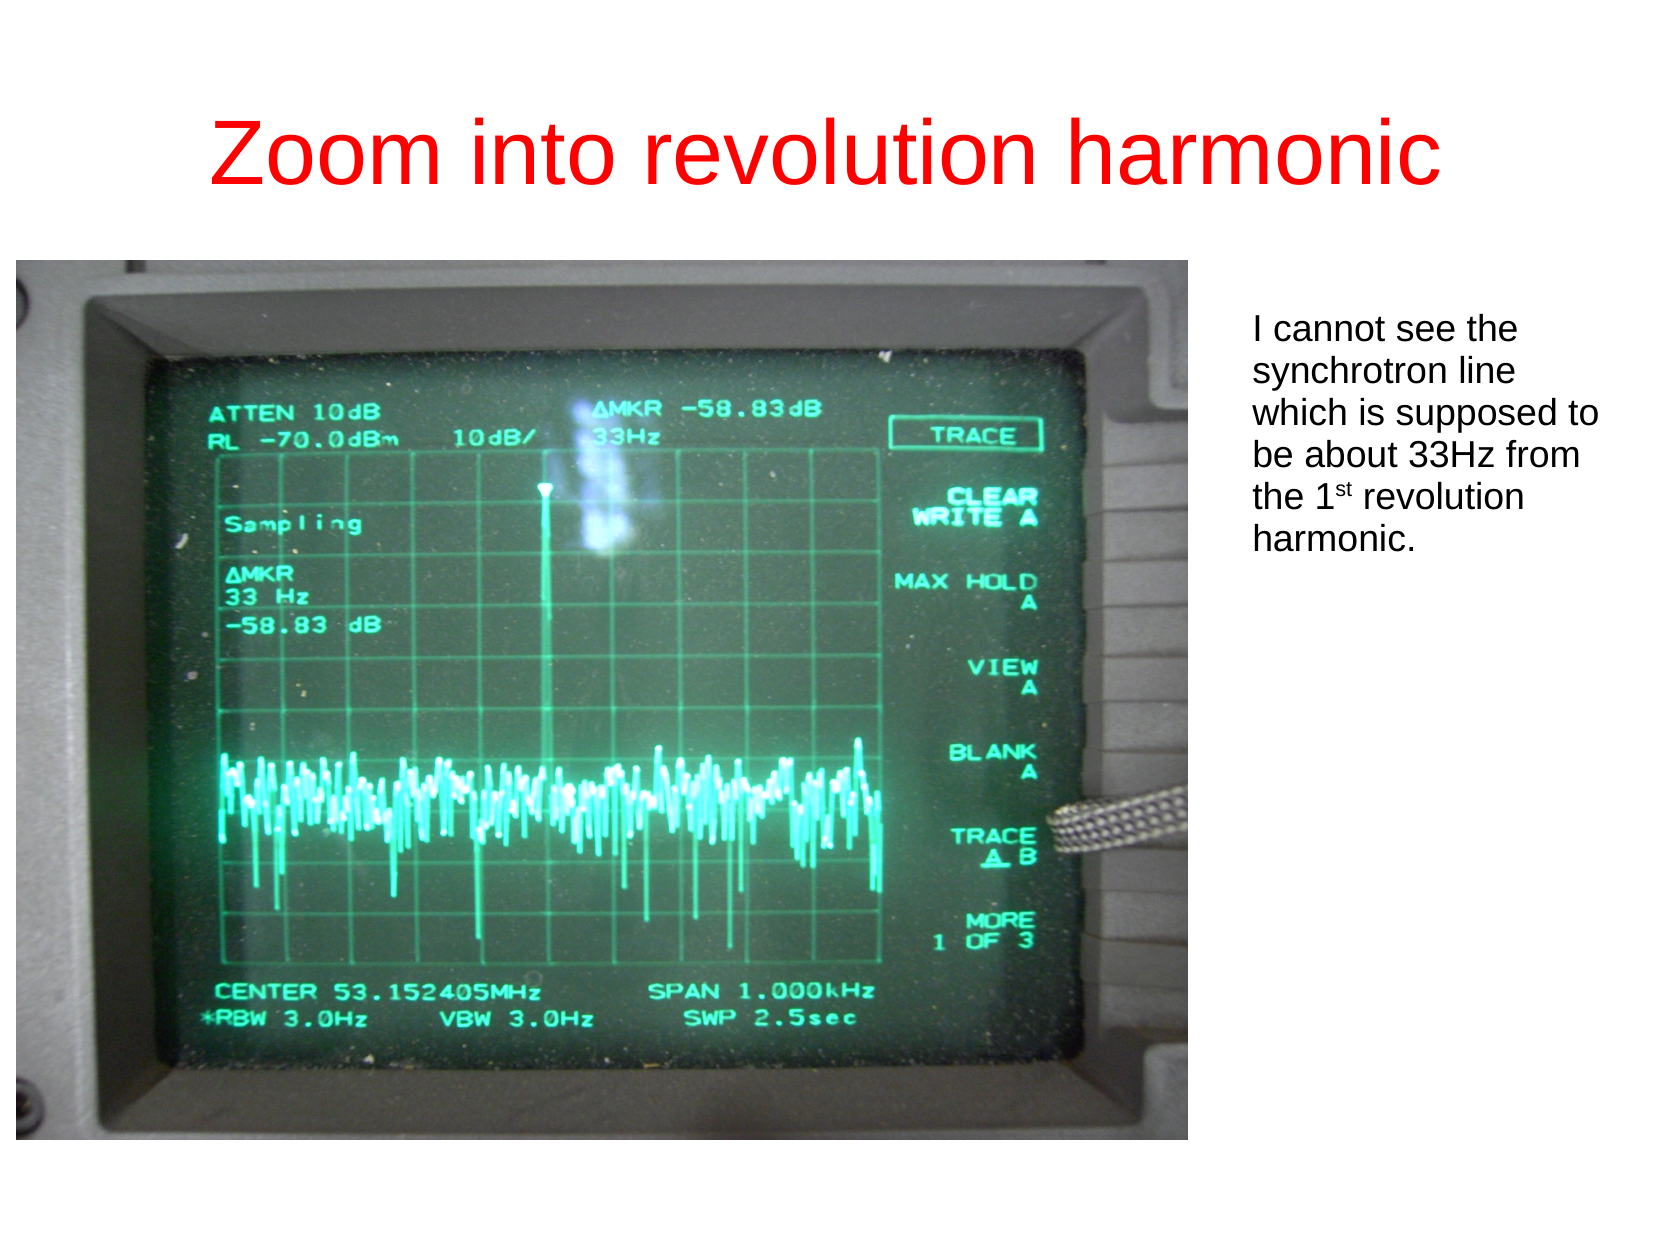

# Zoom into revolution harmonic
I cannot see the synchrotron line which is supposed to be about 33Hz from the 1st revolution harmonic.